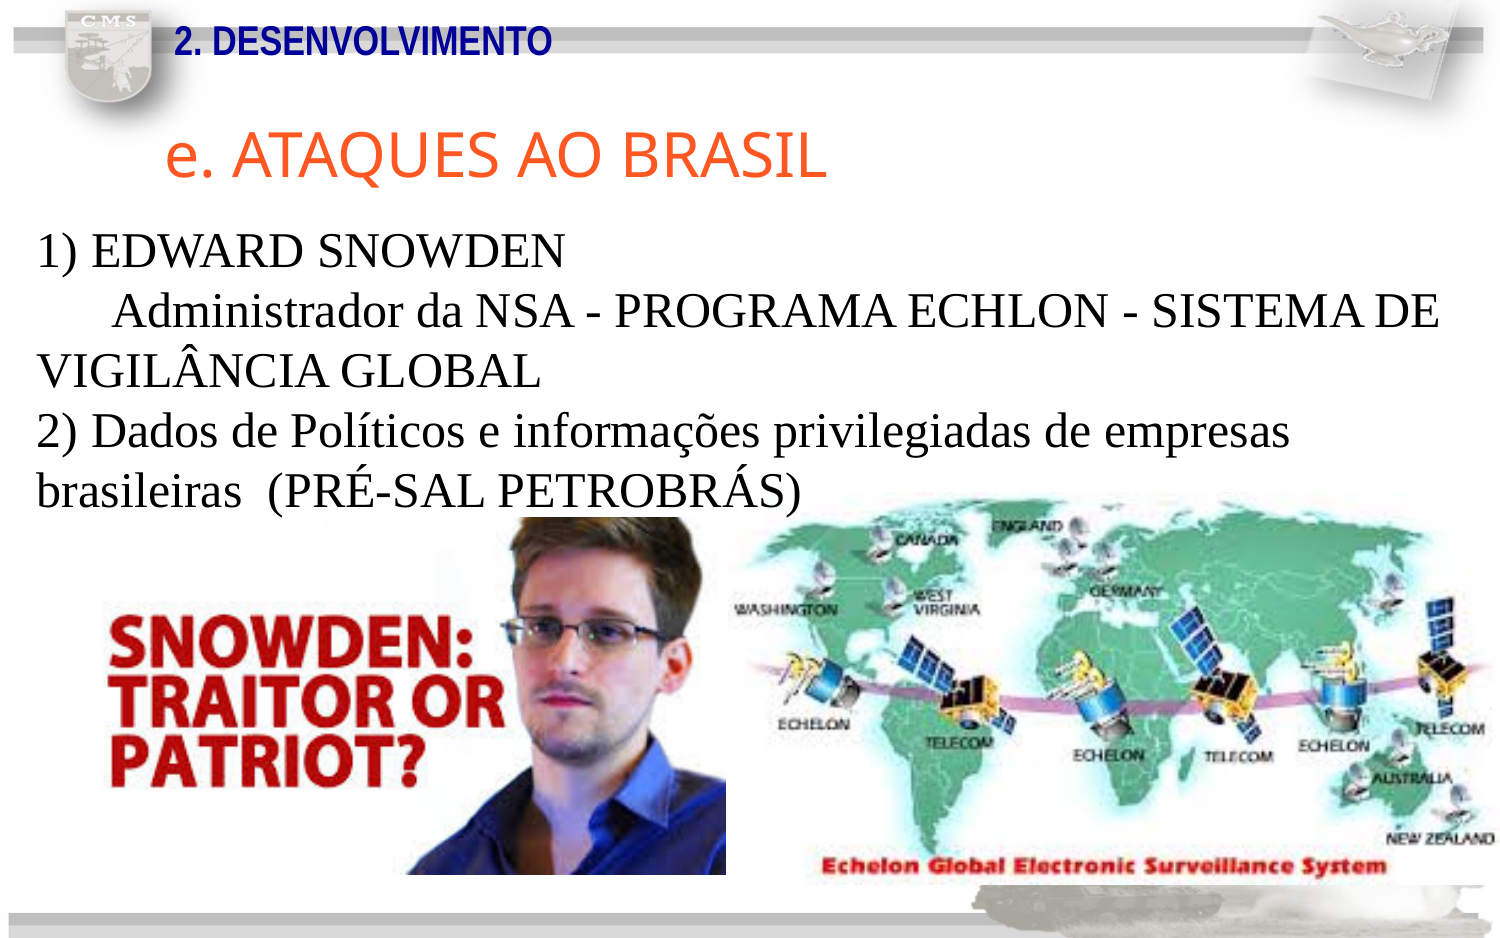

2. DESENVOLVIMENTO
e. ATAQUES AO BRASIL
1) EDWARD SNOWDEN
	Administrador da NSA - PROGRAMA ECHLON - SISTEMA DE VIGILÂNCIA GLOBAL
2) Dados de Políticos e informações privilegiadas de empresas brasileiras (PRÉ-SAL PETROBRÁS)